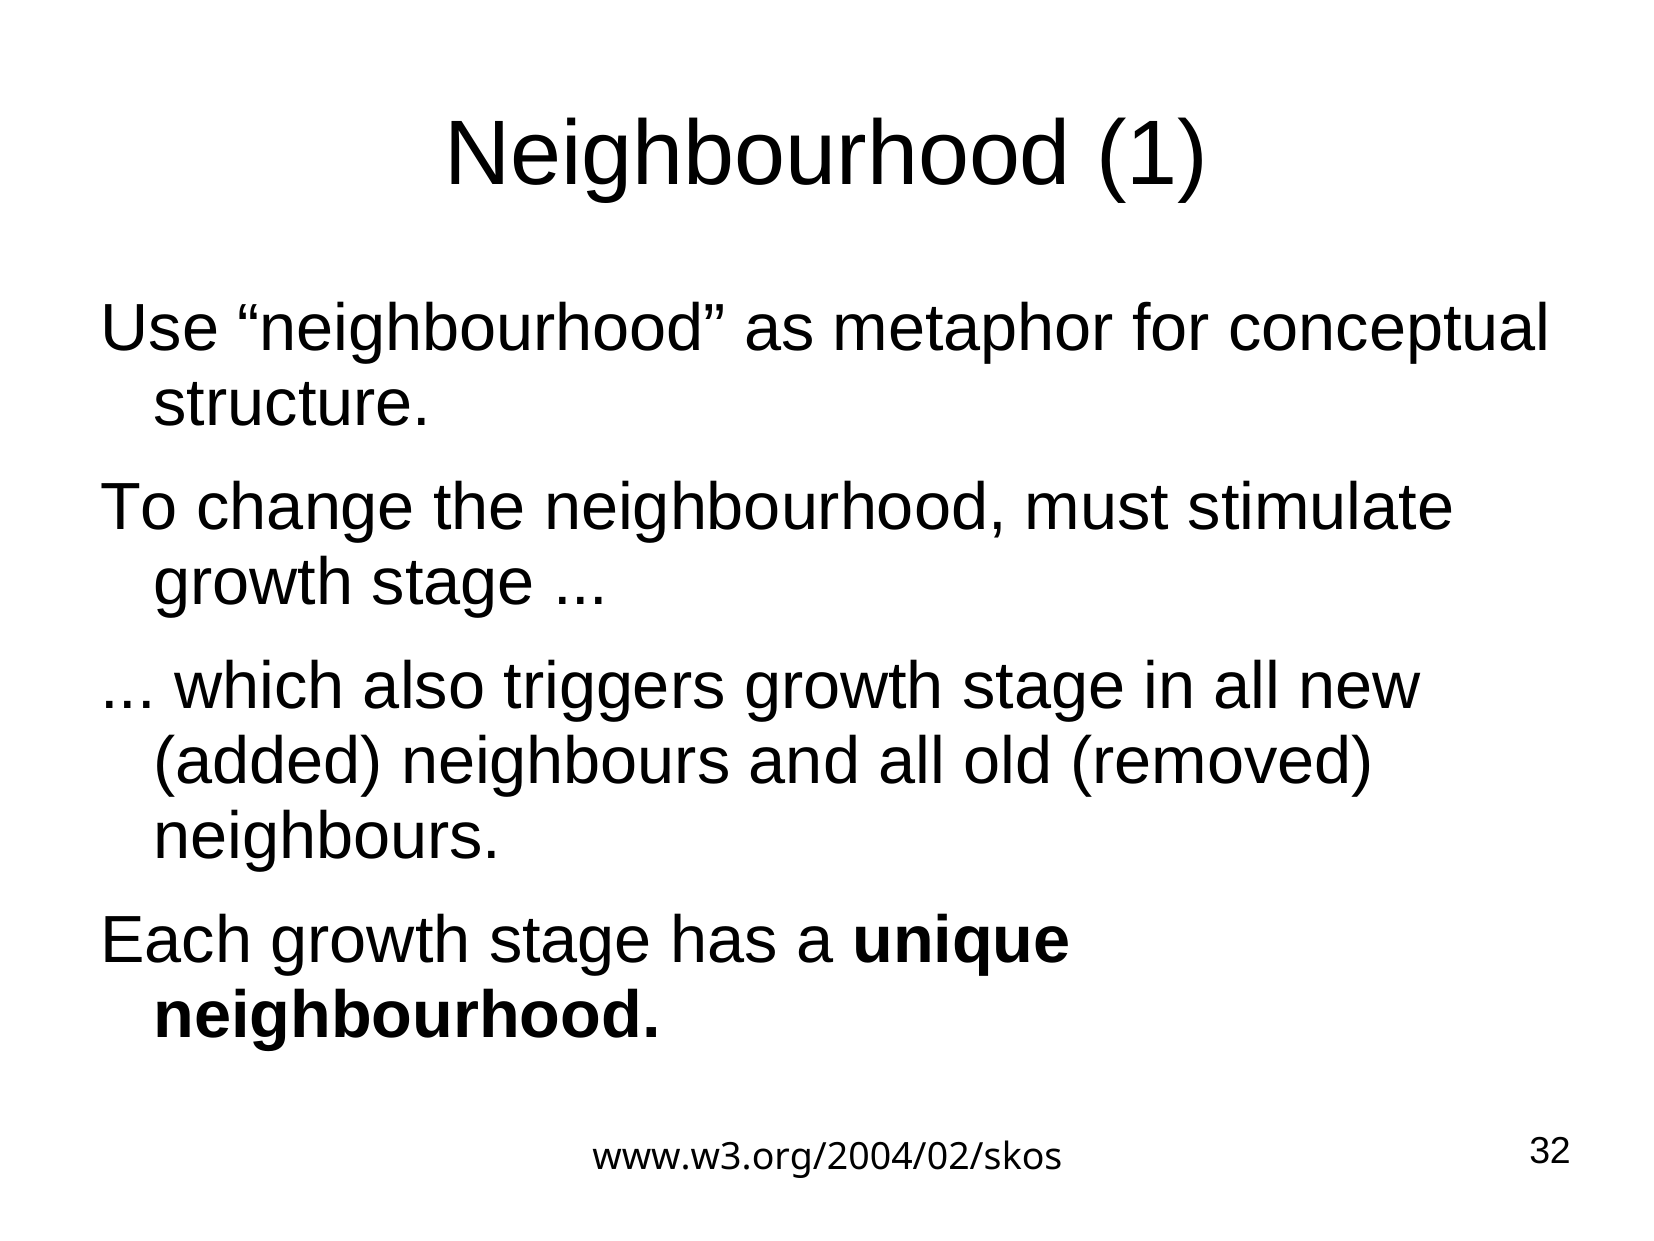

# Neighbourhood (1)
Use “neighbourhood” as metaphor for conceptual structure.
To change the neighbourhood, must stimulate growth stage ...
... which also triggers growth stage in all new (added) neighbours and all old (removed) neighbours.
Each growth stage has a unique neighbourhood.
www.w3.org/2004/02/skos
32